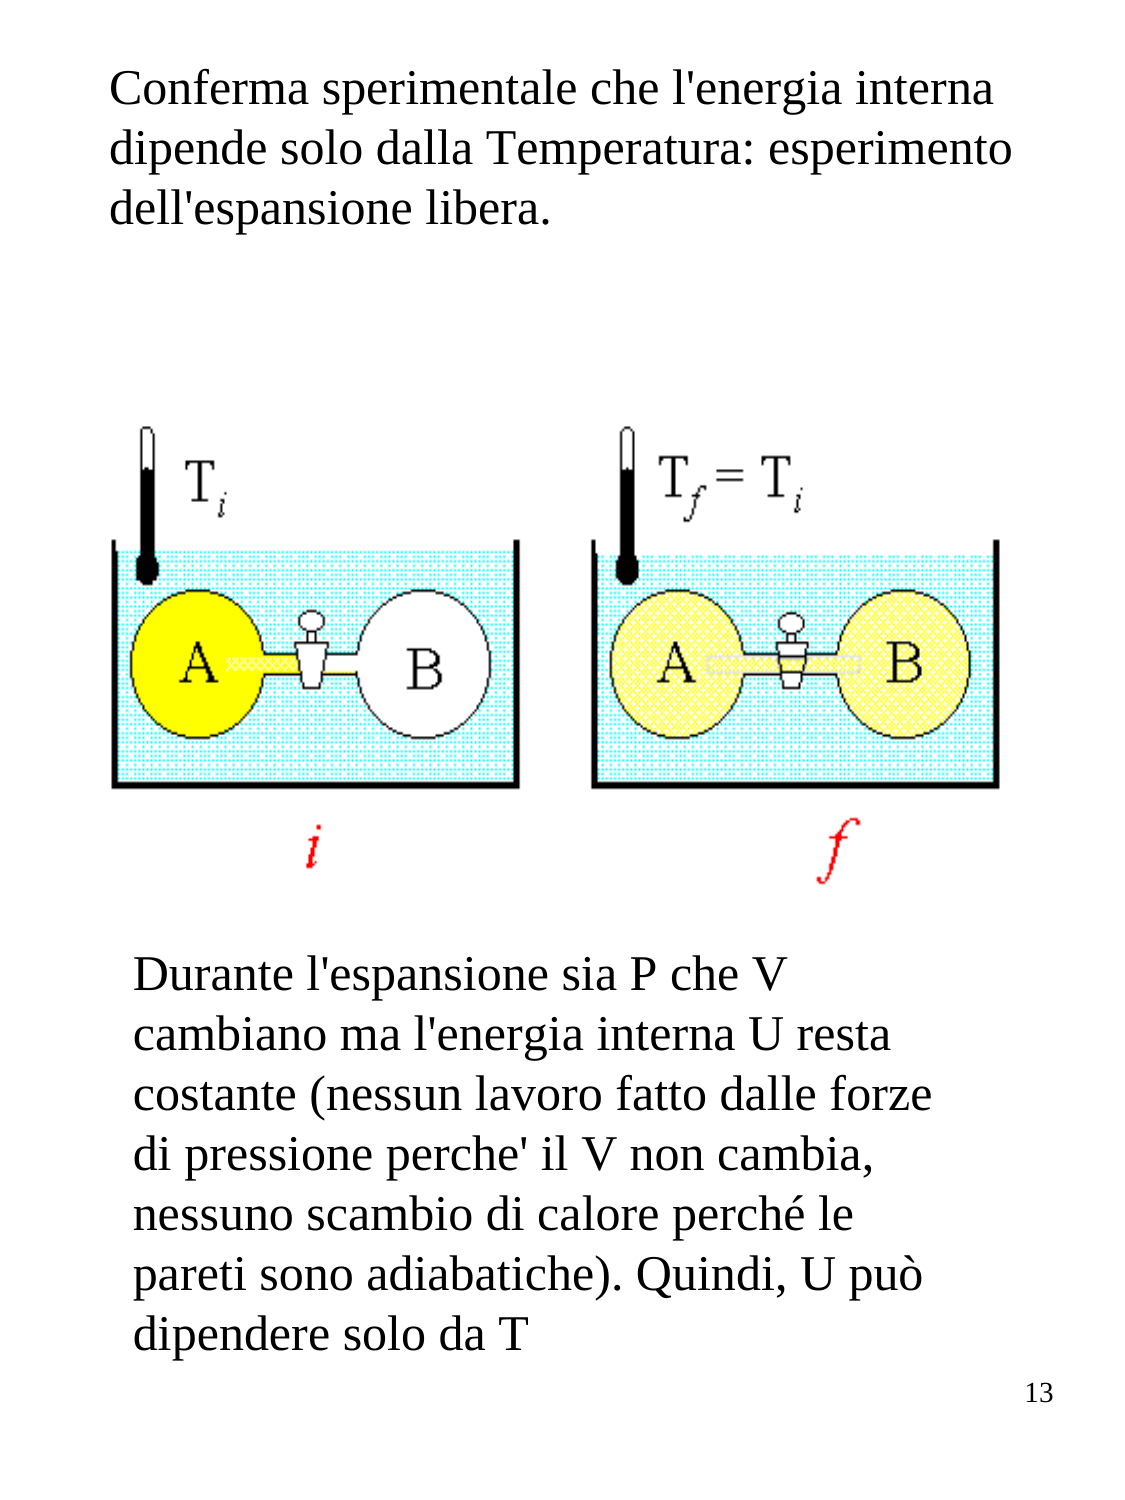

Conferma sperimentale che l'energia interna dipende solo dalla Temperatura: esperimento dell'espansione libera.
Durante l'espansione sia P che V cambiano ma l'energia interna U resta costante (nessun lavoro fatto dalle forze di pressione perche' il V non cambia, nessuno scambio di calore perché le pareti sono adiabatiche). Quindi, U può dipendere solo da T